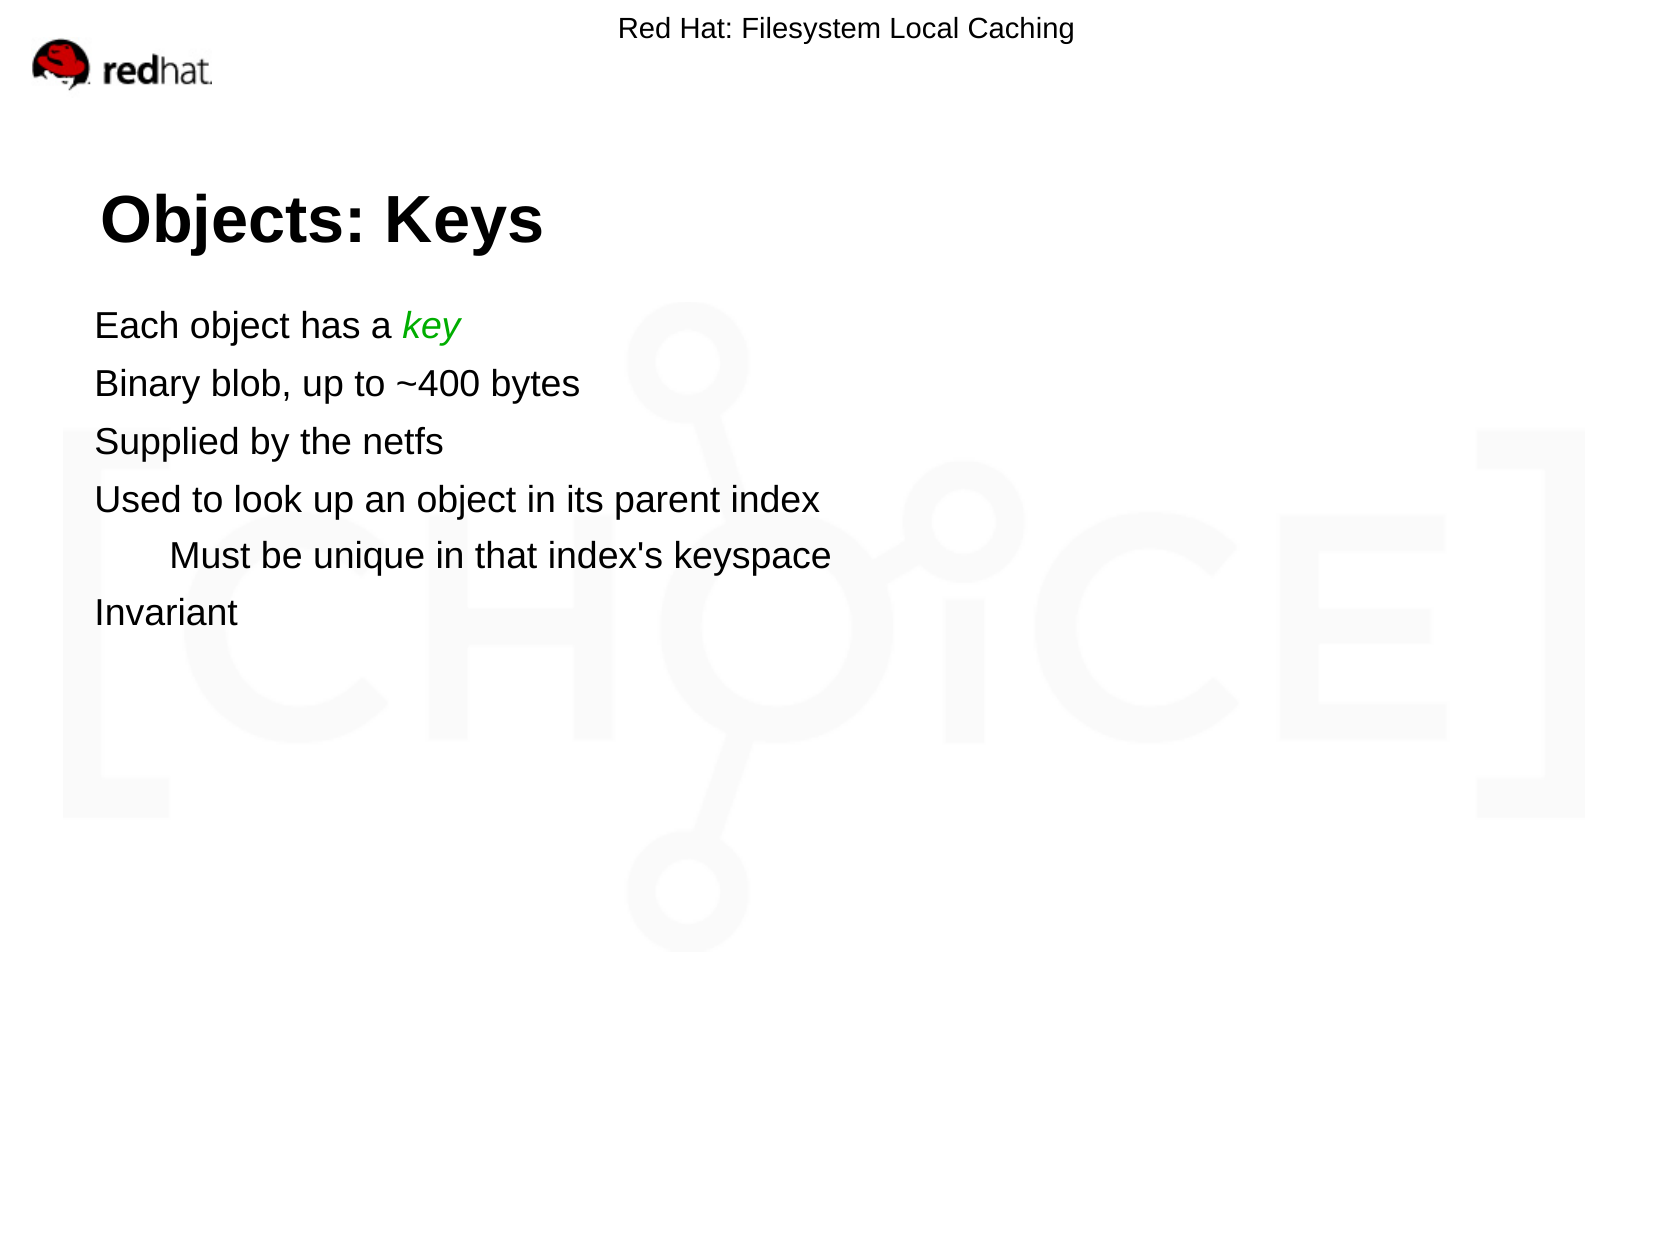

# Objects: Keys
Each object has a key
Binary blob, up to ~400 bytes
Supplied by the netfs
Used to look up an object in its parent index
Must be unique in that index's keyspace
Invariant